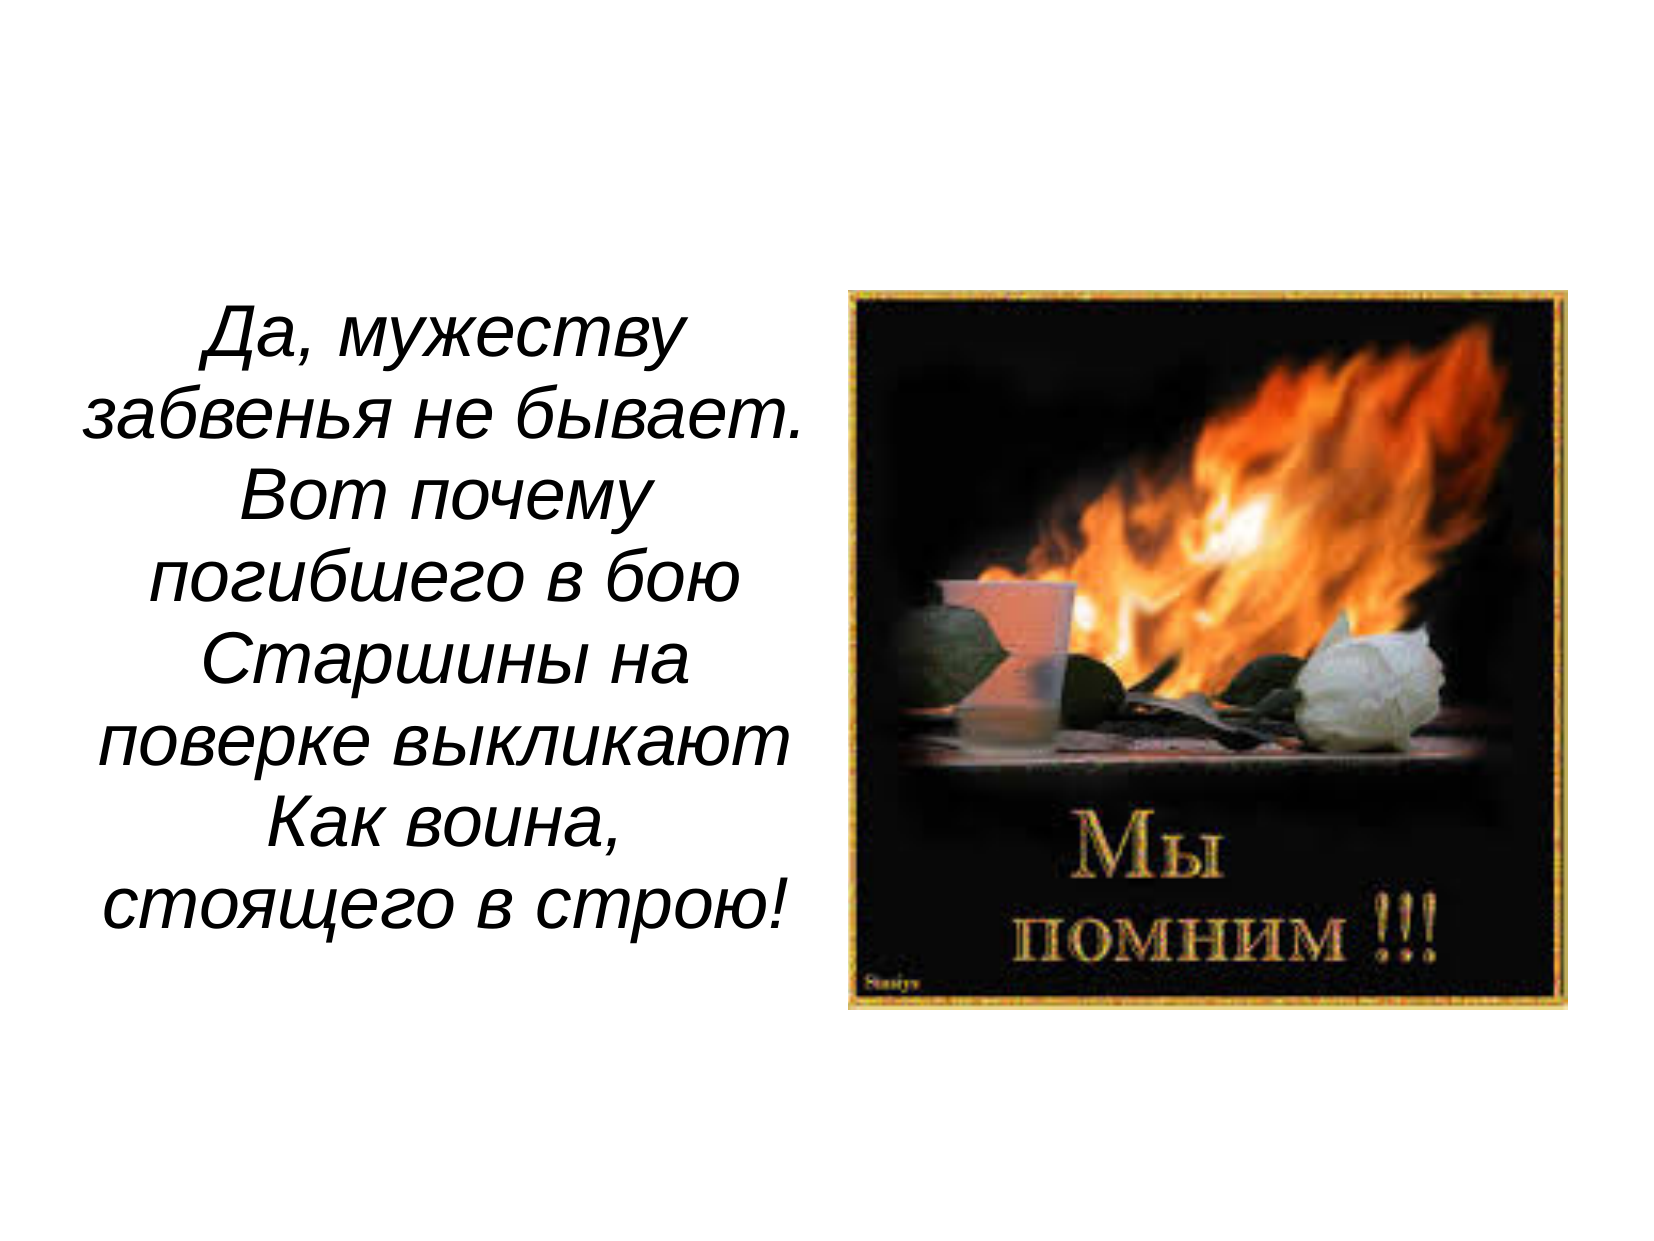

# Да, мужеству забвенья не бывает. Вот почему погибшего в бою Старшины на поверке выкликают Как воина, стоящего в строю!